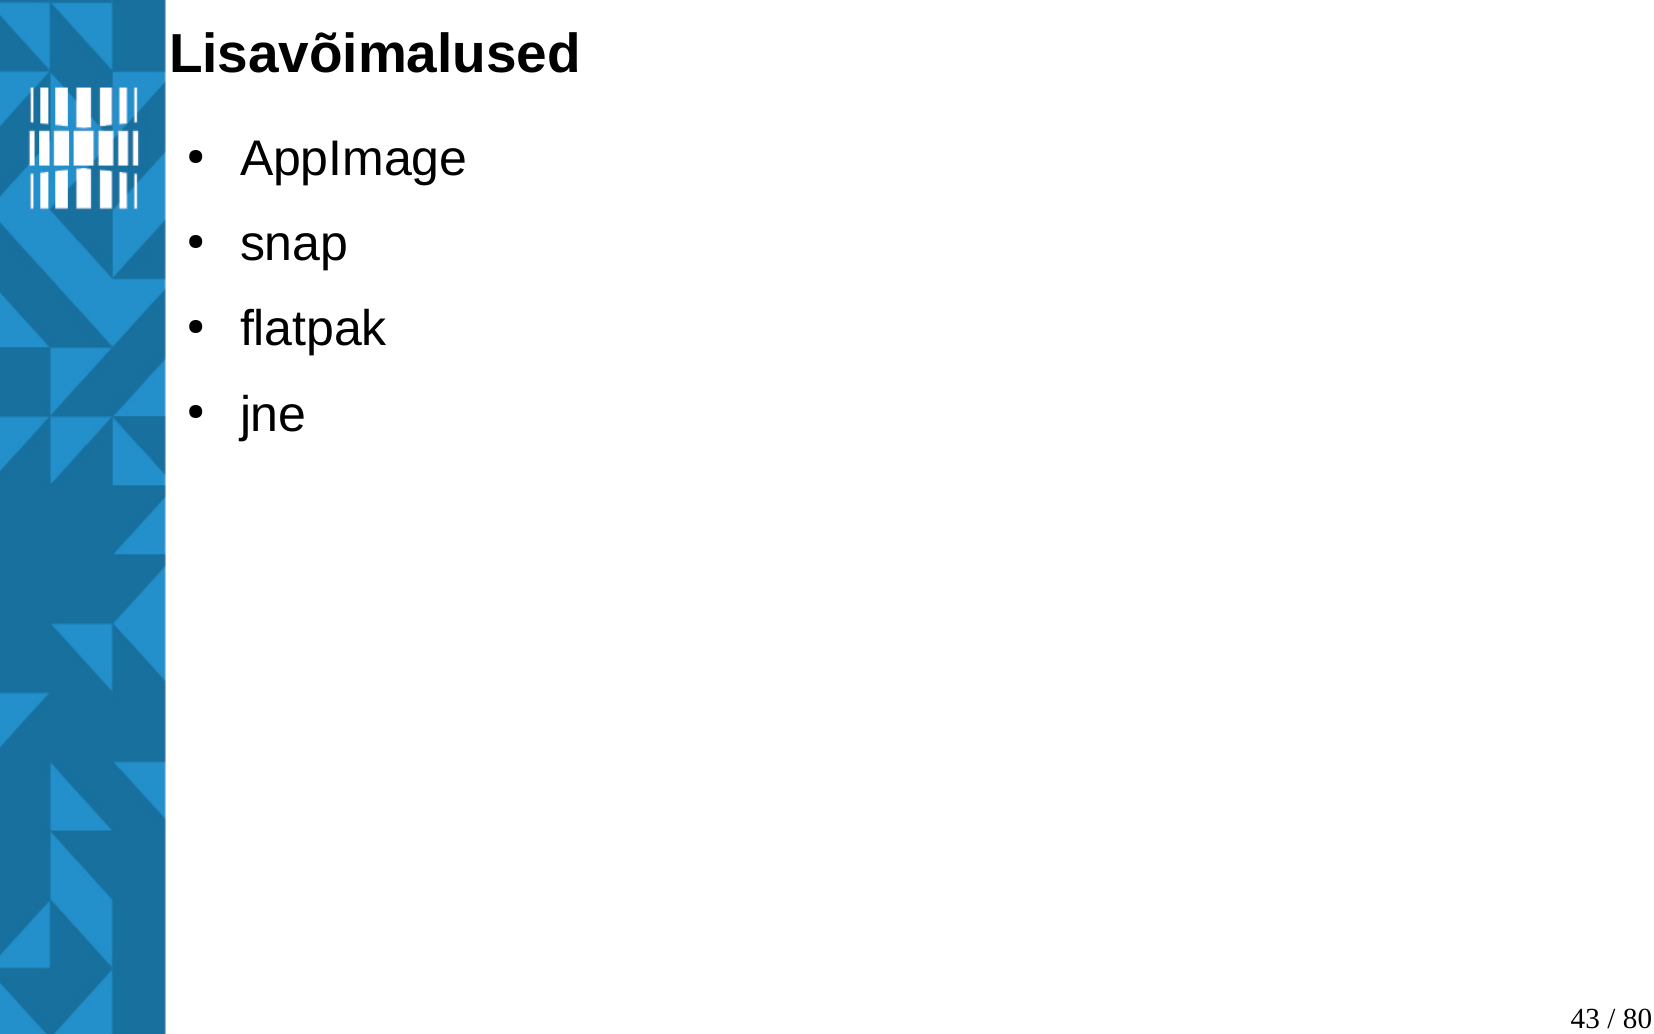

# Lisavõimalused
AppImage
snap
flatpak
jne
43